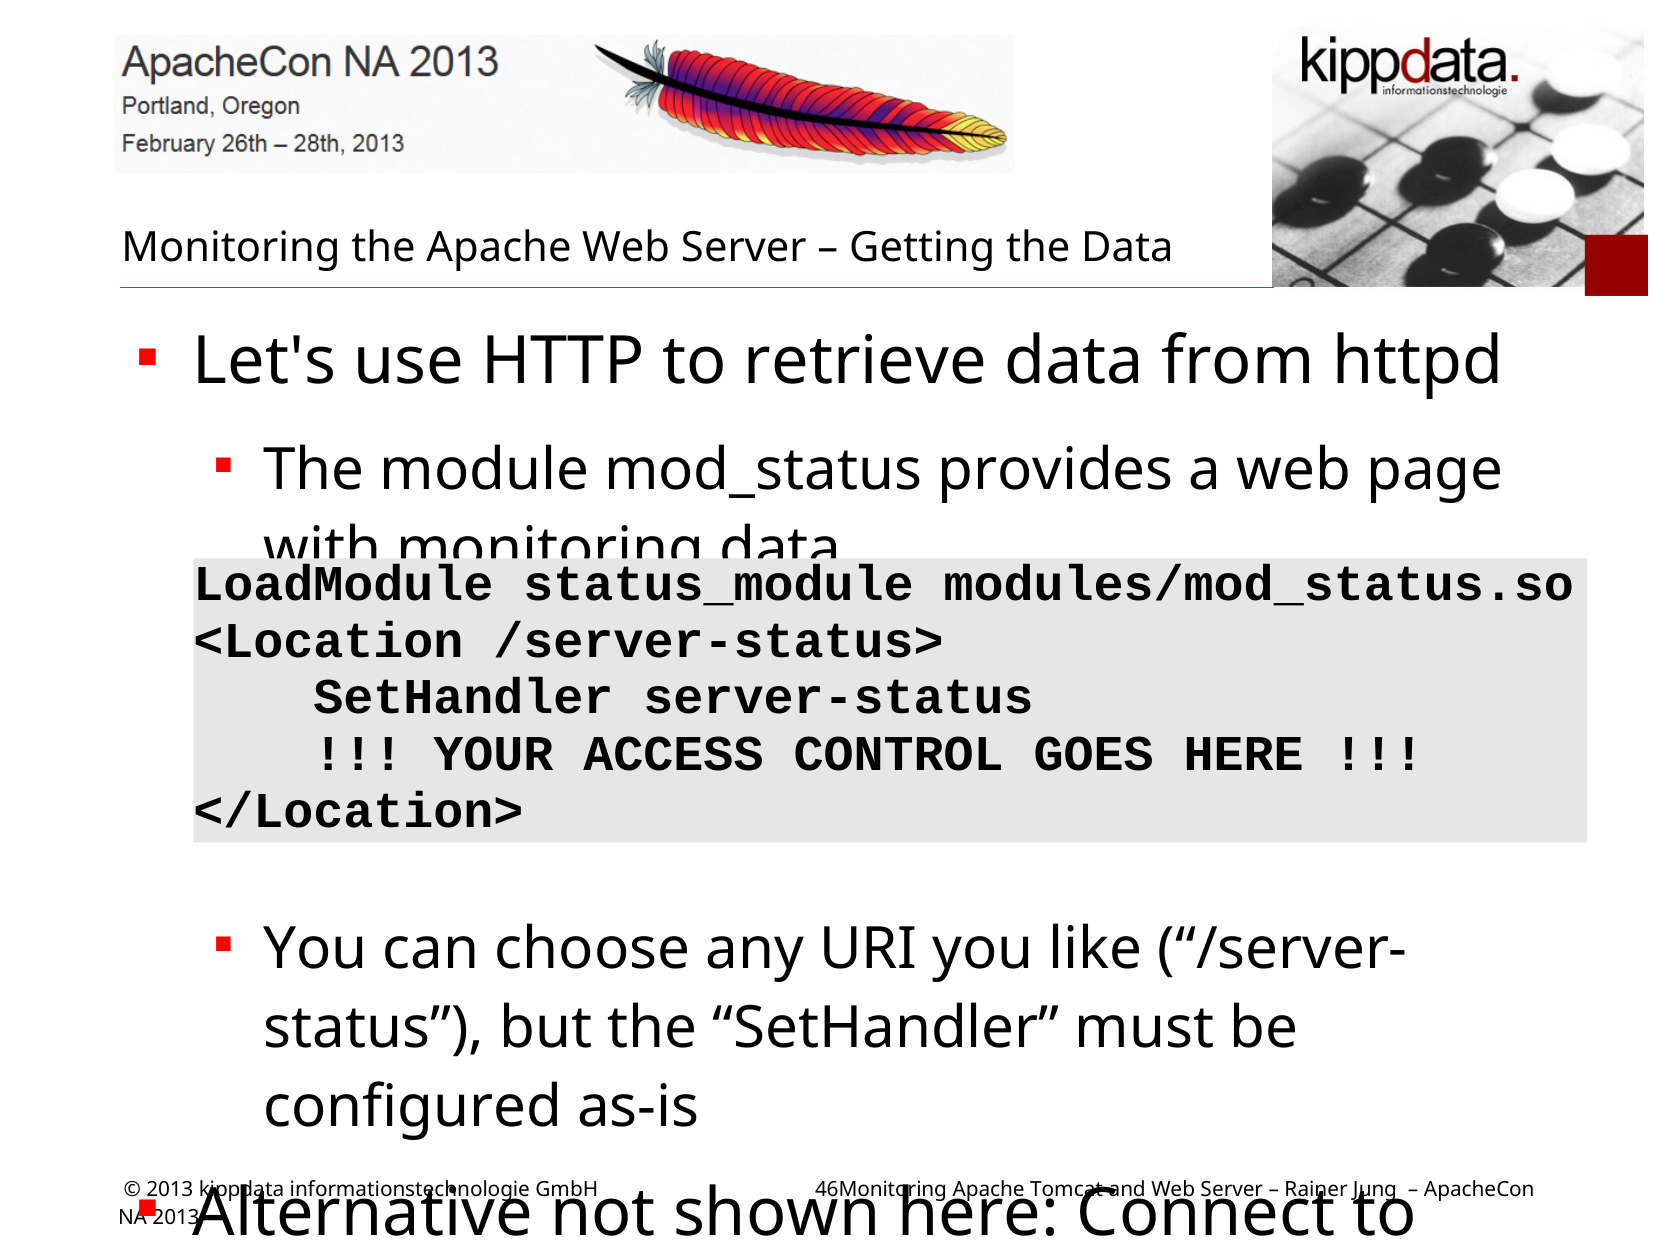

# Monitoring the Apache Web Server – Getting the Data
Let's use HTTP to retrieve data from httpd
The module mod_status provides a web page with monitoring data
You can choose any URI you like (“/server-status”), but the “SetHandler” must be configured as-is
Alternative not shown here: Connect to scoreboard shared memory and read data from there
LoadModule status_module modules/mod_status.so
<Location /server-status>
 SetHandler server-status
 !!! YOUR ACCESS CONTROL GOES HERE !!!
</Location>